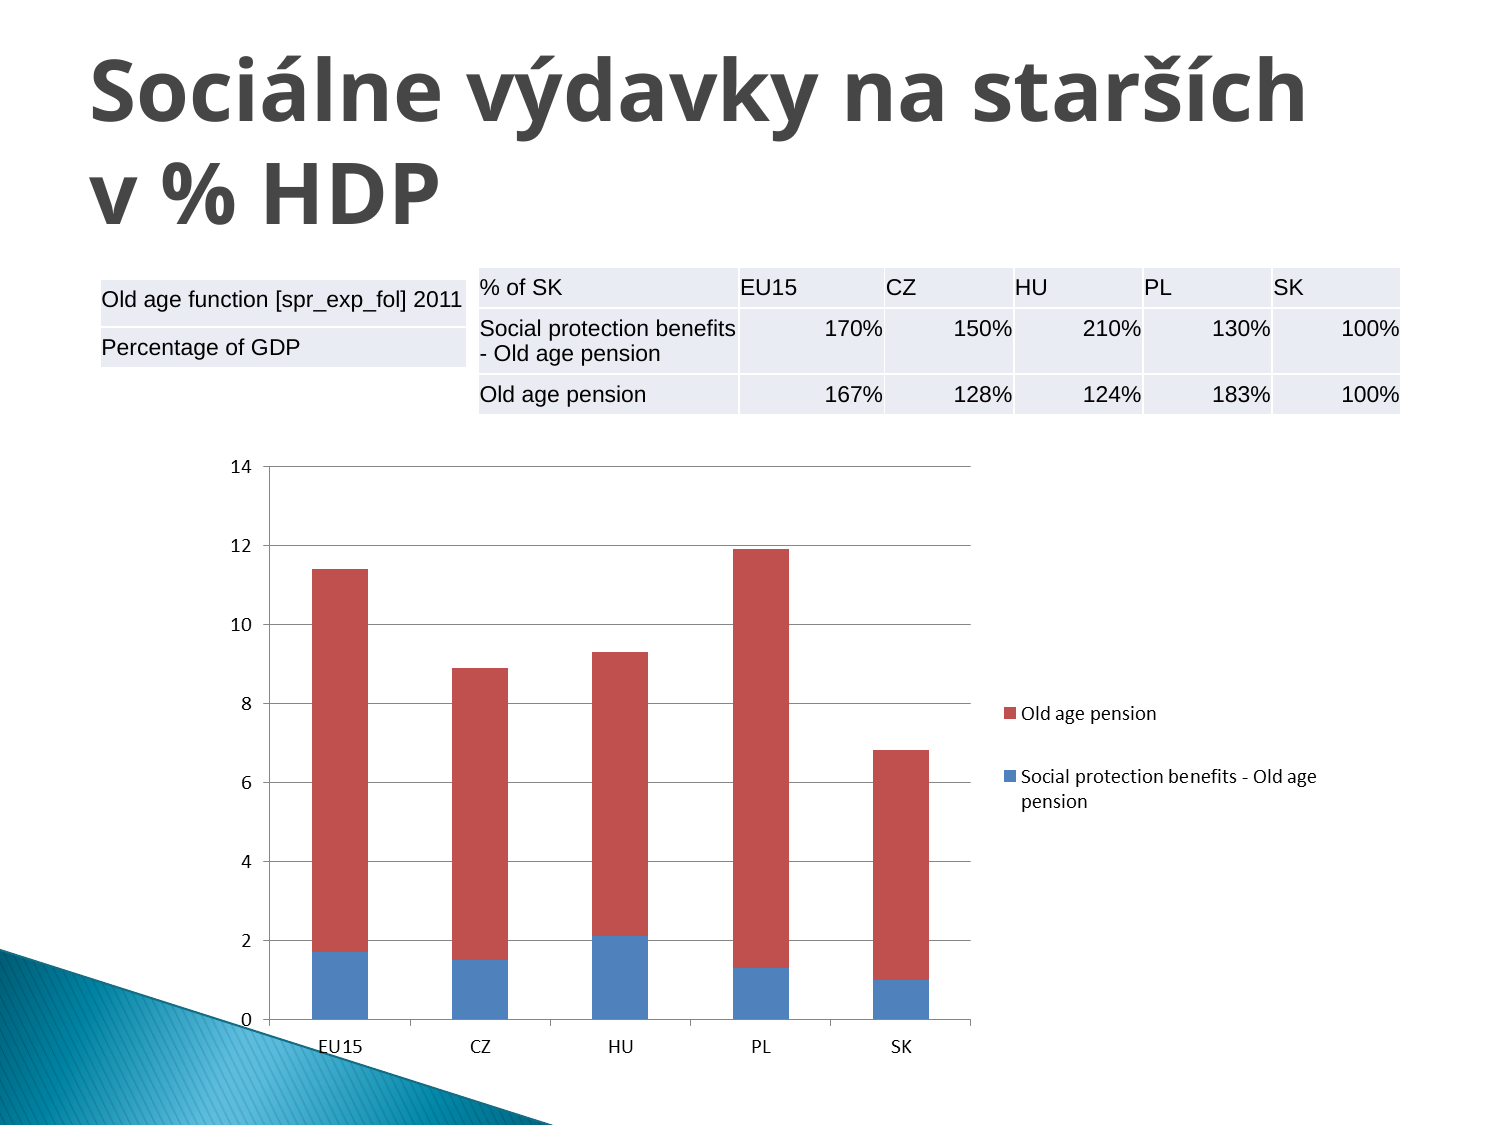

Sociálne výdavky na starších
v % HDP
| % of SK | EU15 | CZ | HU | PL | SK |
| --- | --- | --- | --- | --- | --- |
| Social protection benefits - Old age pension | 170% | 150% | 210% | 130% | 100% |
| Old age pension | 167% | 128% | 124% | 183% | 100% |
| Old age function [spr\_exp\_fol] 2011 |
| --- |
| Percentage of GDP |